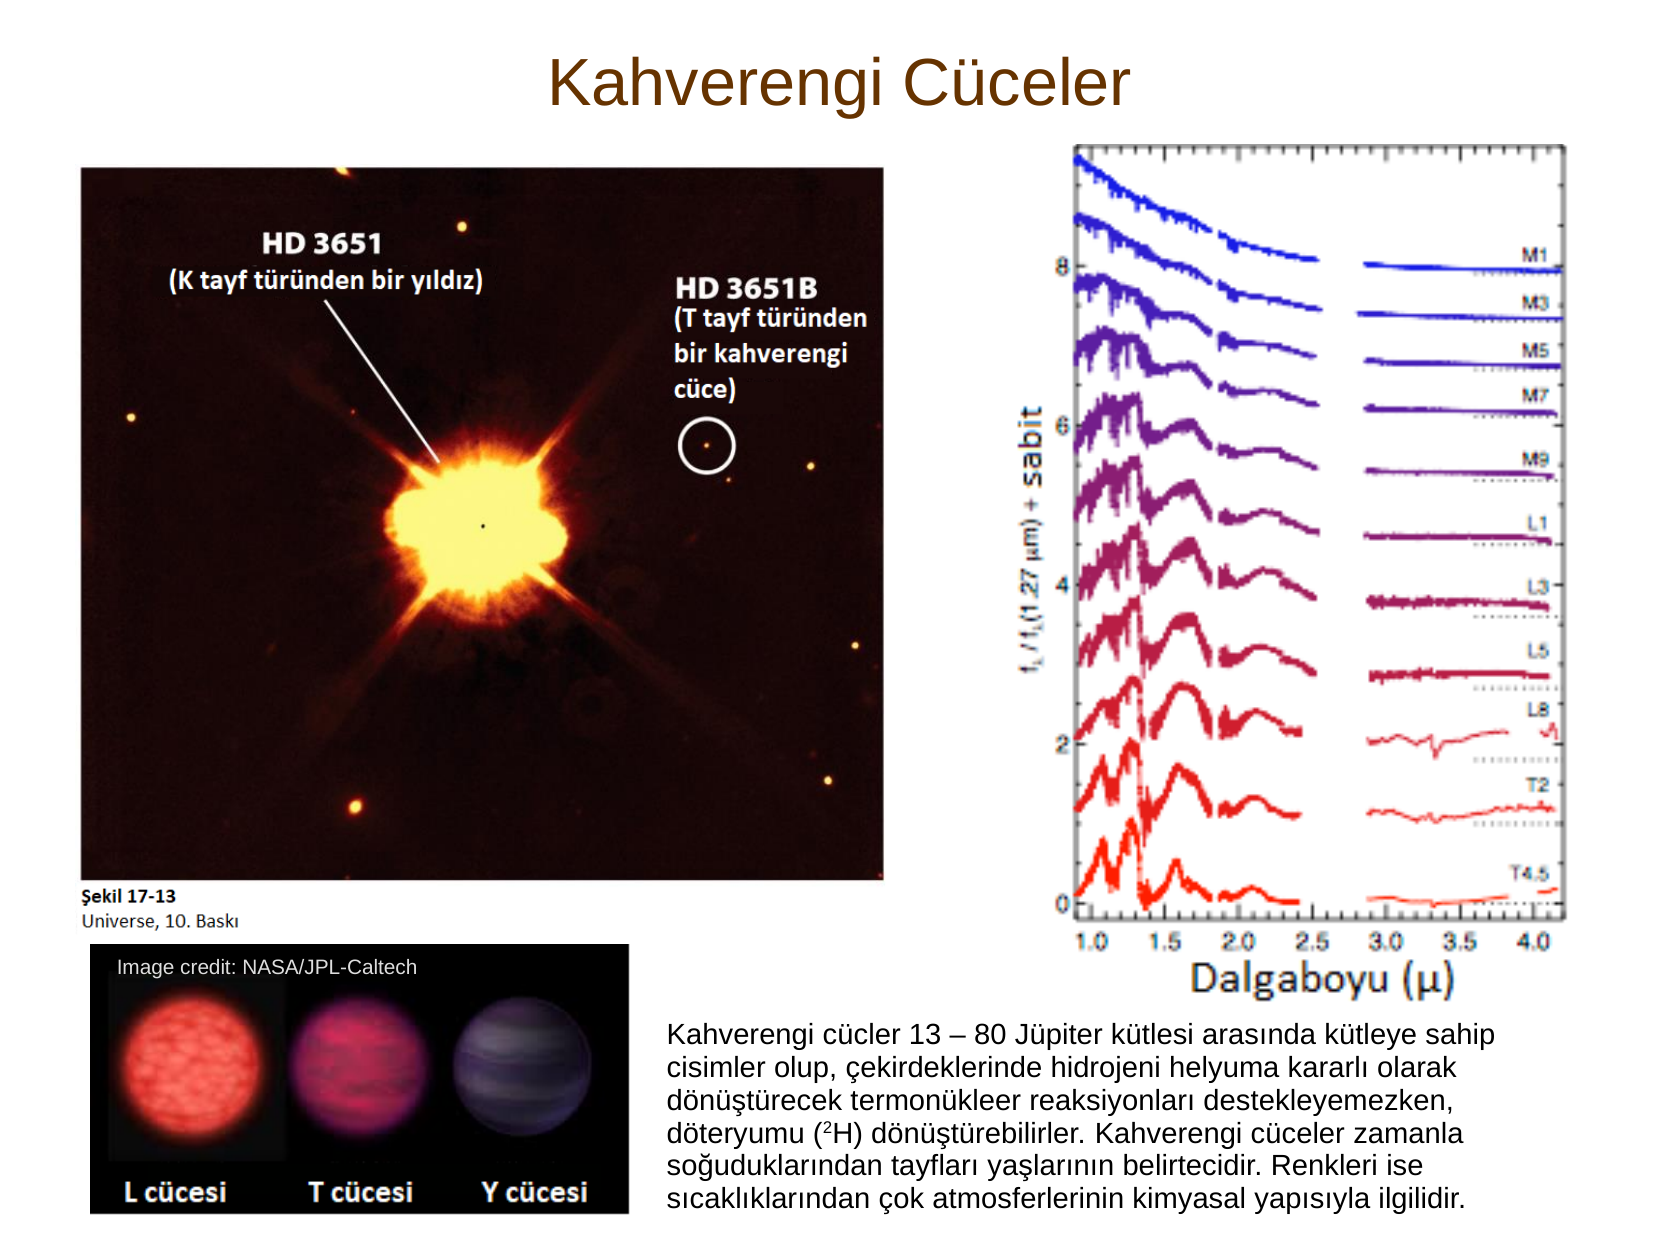

Kahverengi Cüceler
Image credit: NASA/JPL-Caltech
Kahverengi cücler 13 – 80 Jüpiter kütlesi arasında kütleye sahip cisimler olup, çekirdeklerinde hidrojeni helyuma kararlı olarak dönüştürecek termonükleer reaksiyonları destekleyemezken, döteryumu (2H) dönüştürebilirler. Kahverengi cüceler zamanla soğuduklarından tayfları yaşlarının belirtecidir. Renkleri ise sıcaklıklarından çok atmosferlerinin kimyasal yapısıyla ilgilidir.